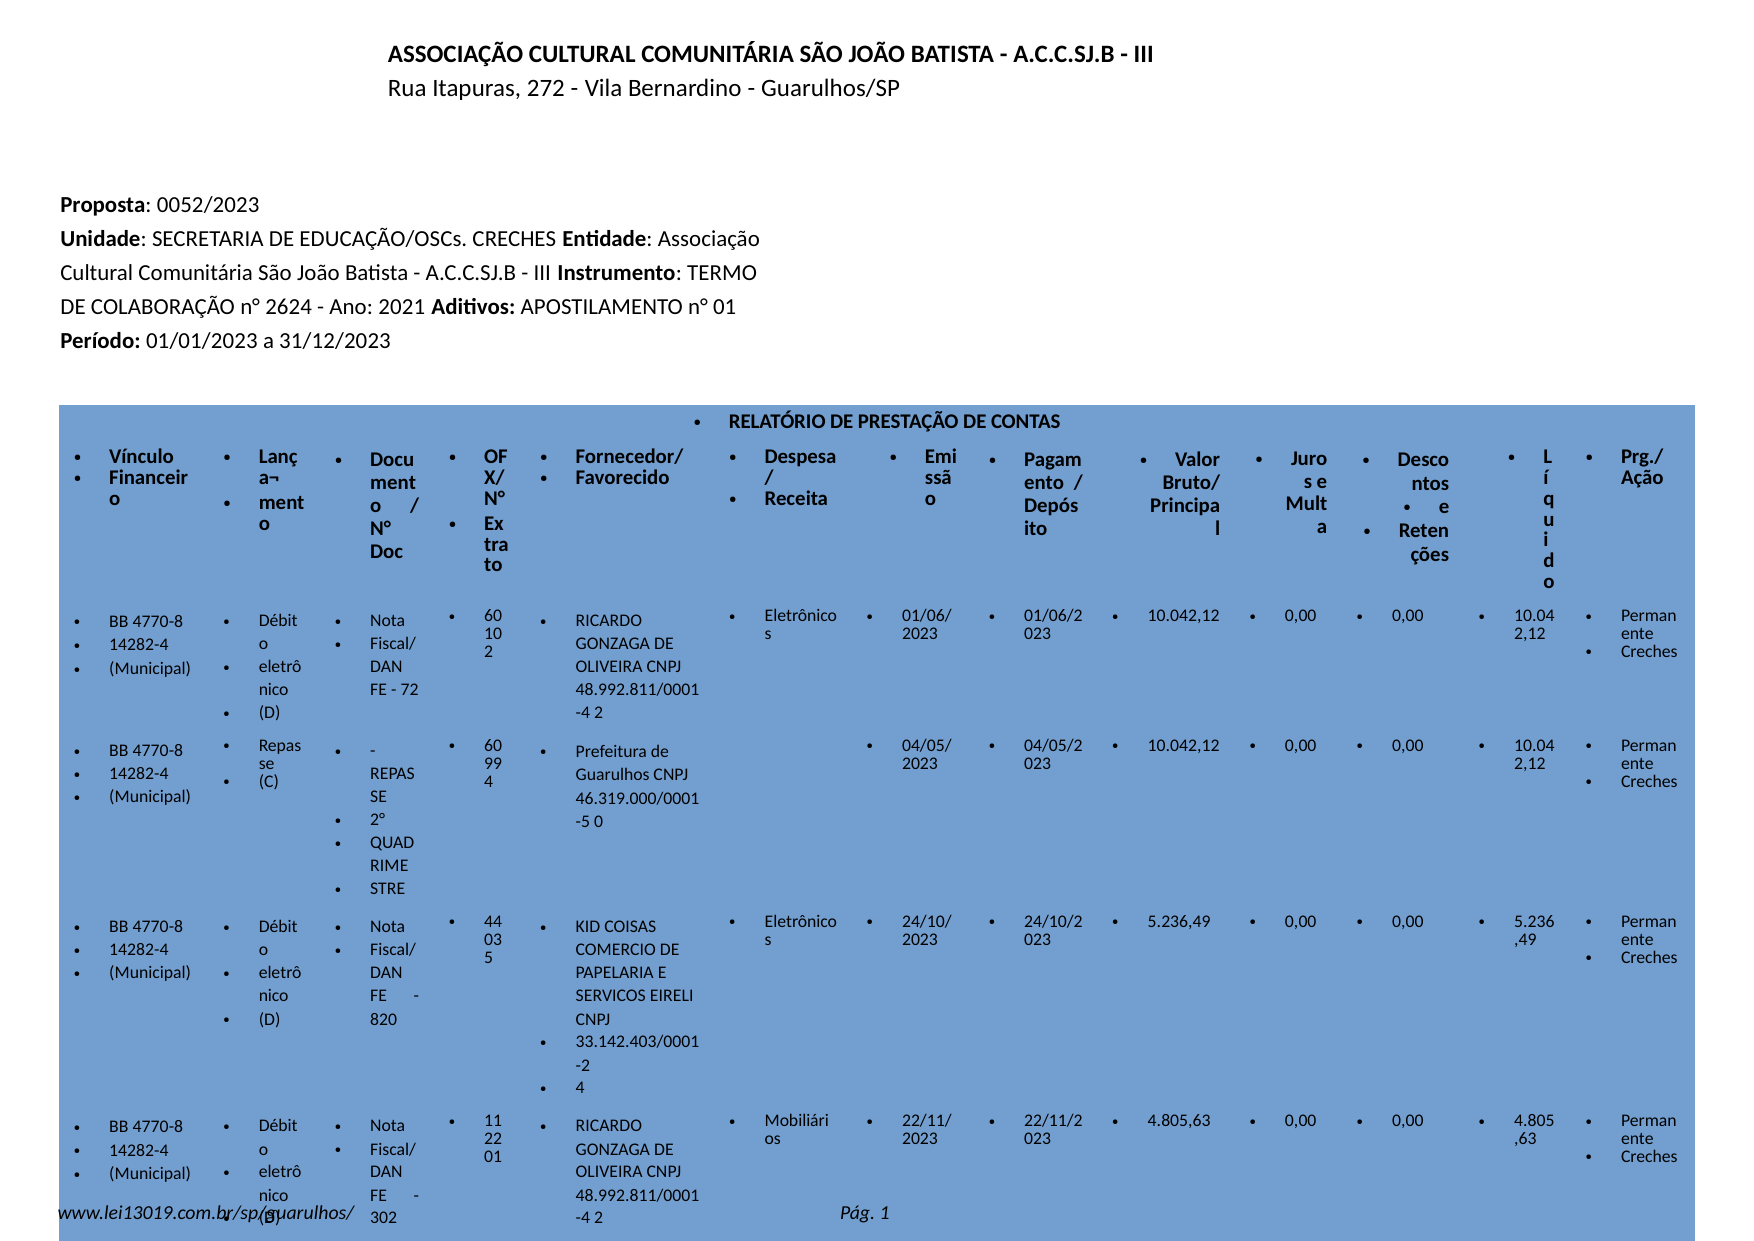

ASSOCIAÇÃO CULTURAL COMUNITÁRIA SÃO JOÃO BATISTA - A.C.C.SJ.B - III
Rua Itapuras, 272 - Vila Bernardino - Guarulhos/SP
Proposta: 0052/2023
Unidade: SECRETARIA DE EDUCAÇÃO/OSCs. CRECHES Entidade: Associação Cultural Comunitária São João Batista - A.C.C.SJ.B - III Instrumento: TERMO DE COLABORAÇÃO n° 2624 - Ano: 2021 Aditivos: APOSTILAMENTO n° 01 Período: 01/01/2023 a 31/12/2023
| RELATÓRIO DE PRESTAÇÃO DE CONTAS | | | | | | | | | | | | |
| --- | --- | --- | --- | --- | --- | --- | --- | --- | --- | --- | --- | --- |
| Vínculo Financeiro | Lança¬ mento | Document o / N° Doc | OFX/N° Extrato | Fornecedor/ Favorecido | Despesa/ Receita | Emissão | Pagamento / Depósito | Valor Bruto/ Principal | Juros e Multa | Descontos e Retenções | Líquido | Prg./Ação |
| BB 4770-8 14282-4 (Municipal) | Débito eletrônico (D) | Nota Fiscal/DAN FE - 72 | 60102 | RICARDO GONZAGA DE OLIVEIRA CNPJ 48.992.811/0001-4 2 | Eletrônicos | 01/06/2023 | 01/06/2023 | 10.042,12 | 0,00 | 0,00 | 10.042,12 | Permanente Creches |
| BB 4770-8 14282-4 (Municipal) | Repasse (C) | - REPASSE 2° QUADRIME STRE | 60994 | Prefeitura de Guarulhos CNPJ 46.319.000/0001-5 0 | | 04/05/2023 | 04/05/2023 | 10.042,12 | 0,00 | 0,00 | 10.042,12 | Permanente Creches |
| BB 4770-8 14282-4 (Municipal) | Débito eletrônico (D) | Nota Fiscal/DAN FE - 820 | 44035 | KID COISAS COMERCIO DE PAPELARIA E SERVICOS EIRELI CNPJ 33.142.403/0001-2 4 | Eletrônicos | 24/10/2023 | 24/10/2023 | 5.236,49 | 0,00 | 0,00 | 5.236,49 | Permanente Creches |
| BB 4770-8 14282-4 (Municipal) | Débito eletrônico (D) | Nota Fiscal/DAN FE - 302 | 112201 | RICARDO GONZAGA DE OLIVEIRA CNPJ 48.992.811/0001-4 2 | Mobiliários | 22/11/2023 | 22/11/2023 | 4.805,63 | 0,00 | 0,00 | 4.805,63 | Permanente Creches |
| Saldo Inicial no Período R$ | | | | | | | | | | 0,00 | | |
| (1) Saldo Anterior Repasses R$ | | | | | | | | | | 0,00 | | |
| (2) Valores Repassados R$ | | | | | | | | | | 10.042,12 | | |
| (3) Rendimentos de Aplicação R$ | | | | | | | | | | 0,00 | | |
Pág. 1
www.lei13019.com.br/sp/guarulhos/